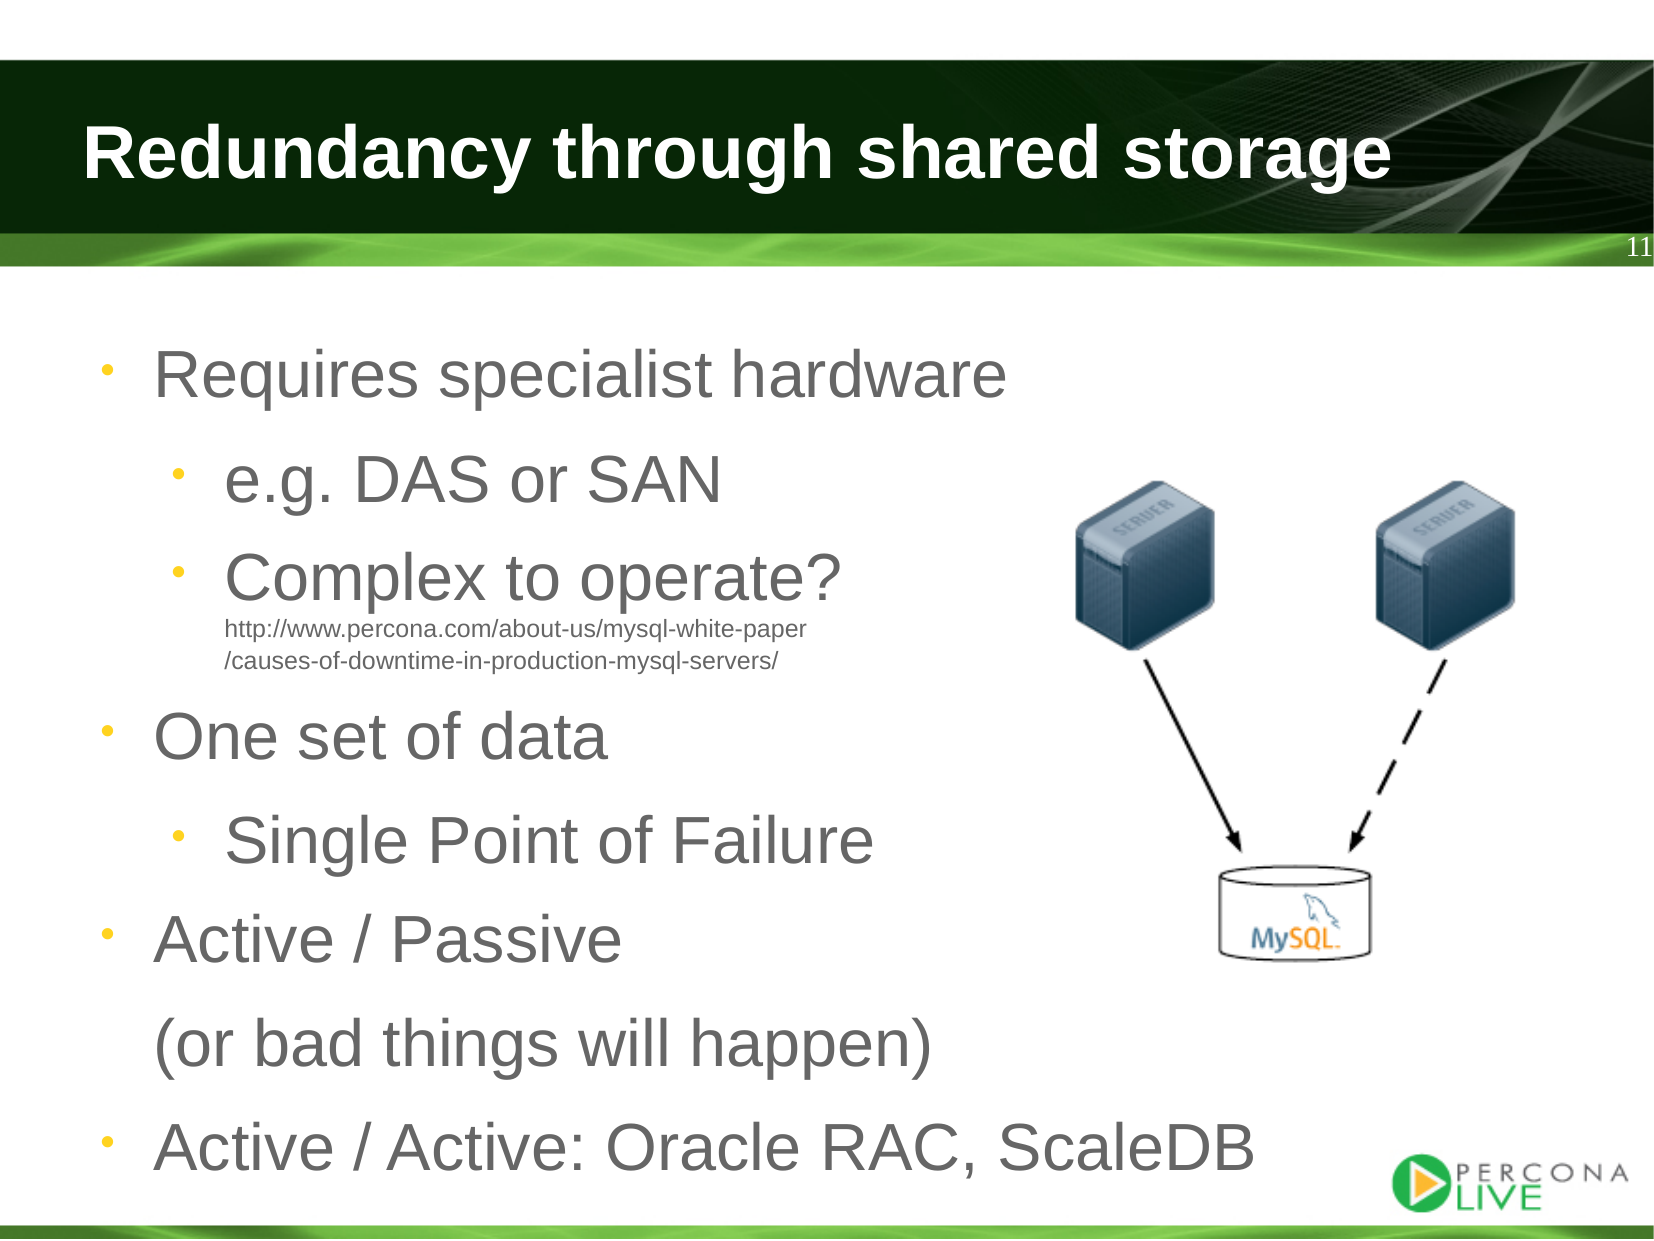

# Redundancy through shared storage
11
Requires specialist hardware
e.g. DAS or SAN
Complex to operate?
http://www.percona.com/about-us/mysql-white-paper
/causes-of-downtime-in-production-mysql-servers/
One set of data
Single Point of Failure
Active / Passive
(or bad things will happen)
Active / Active: Oracle RAC, ScaleDB